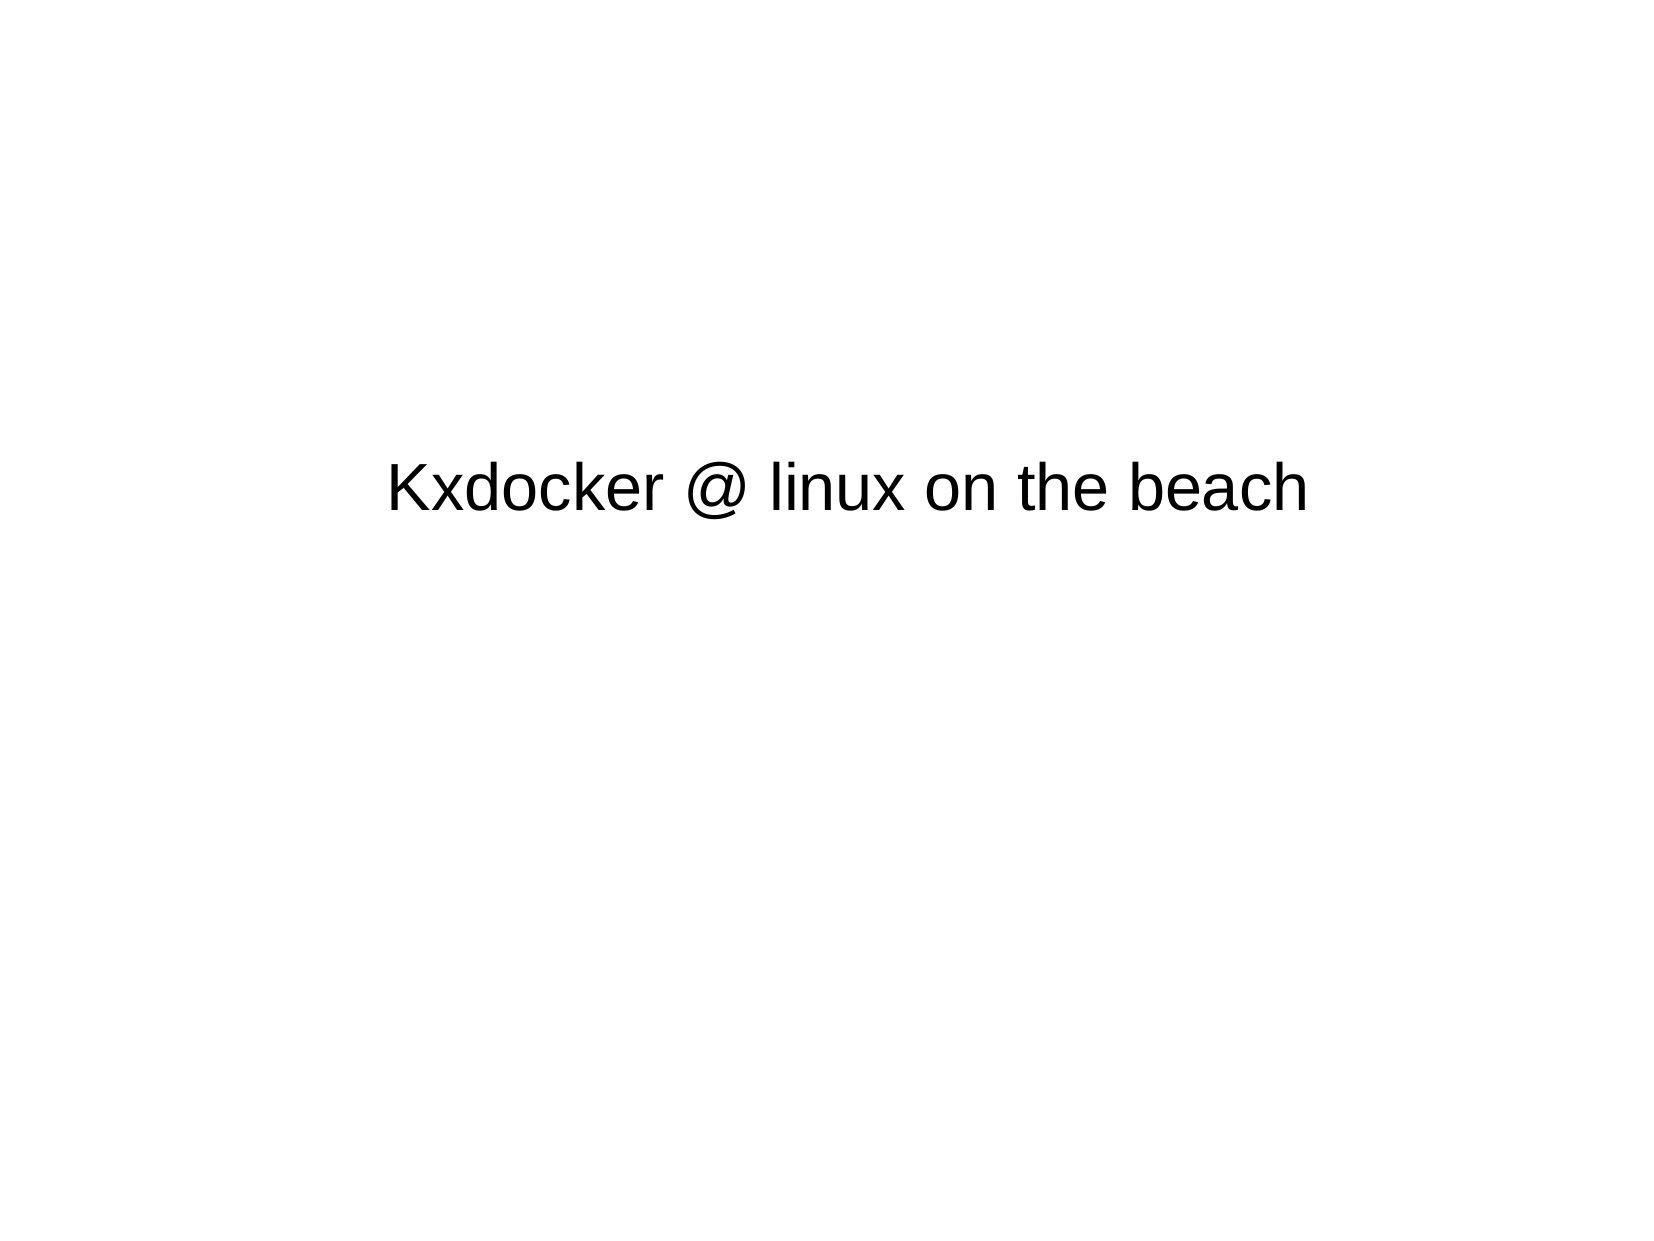

# Kxdocker @ linux on the beach